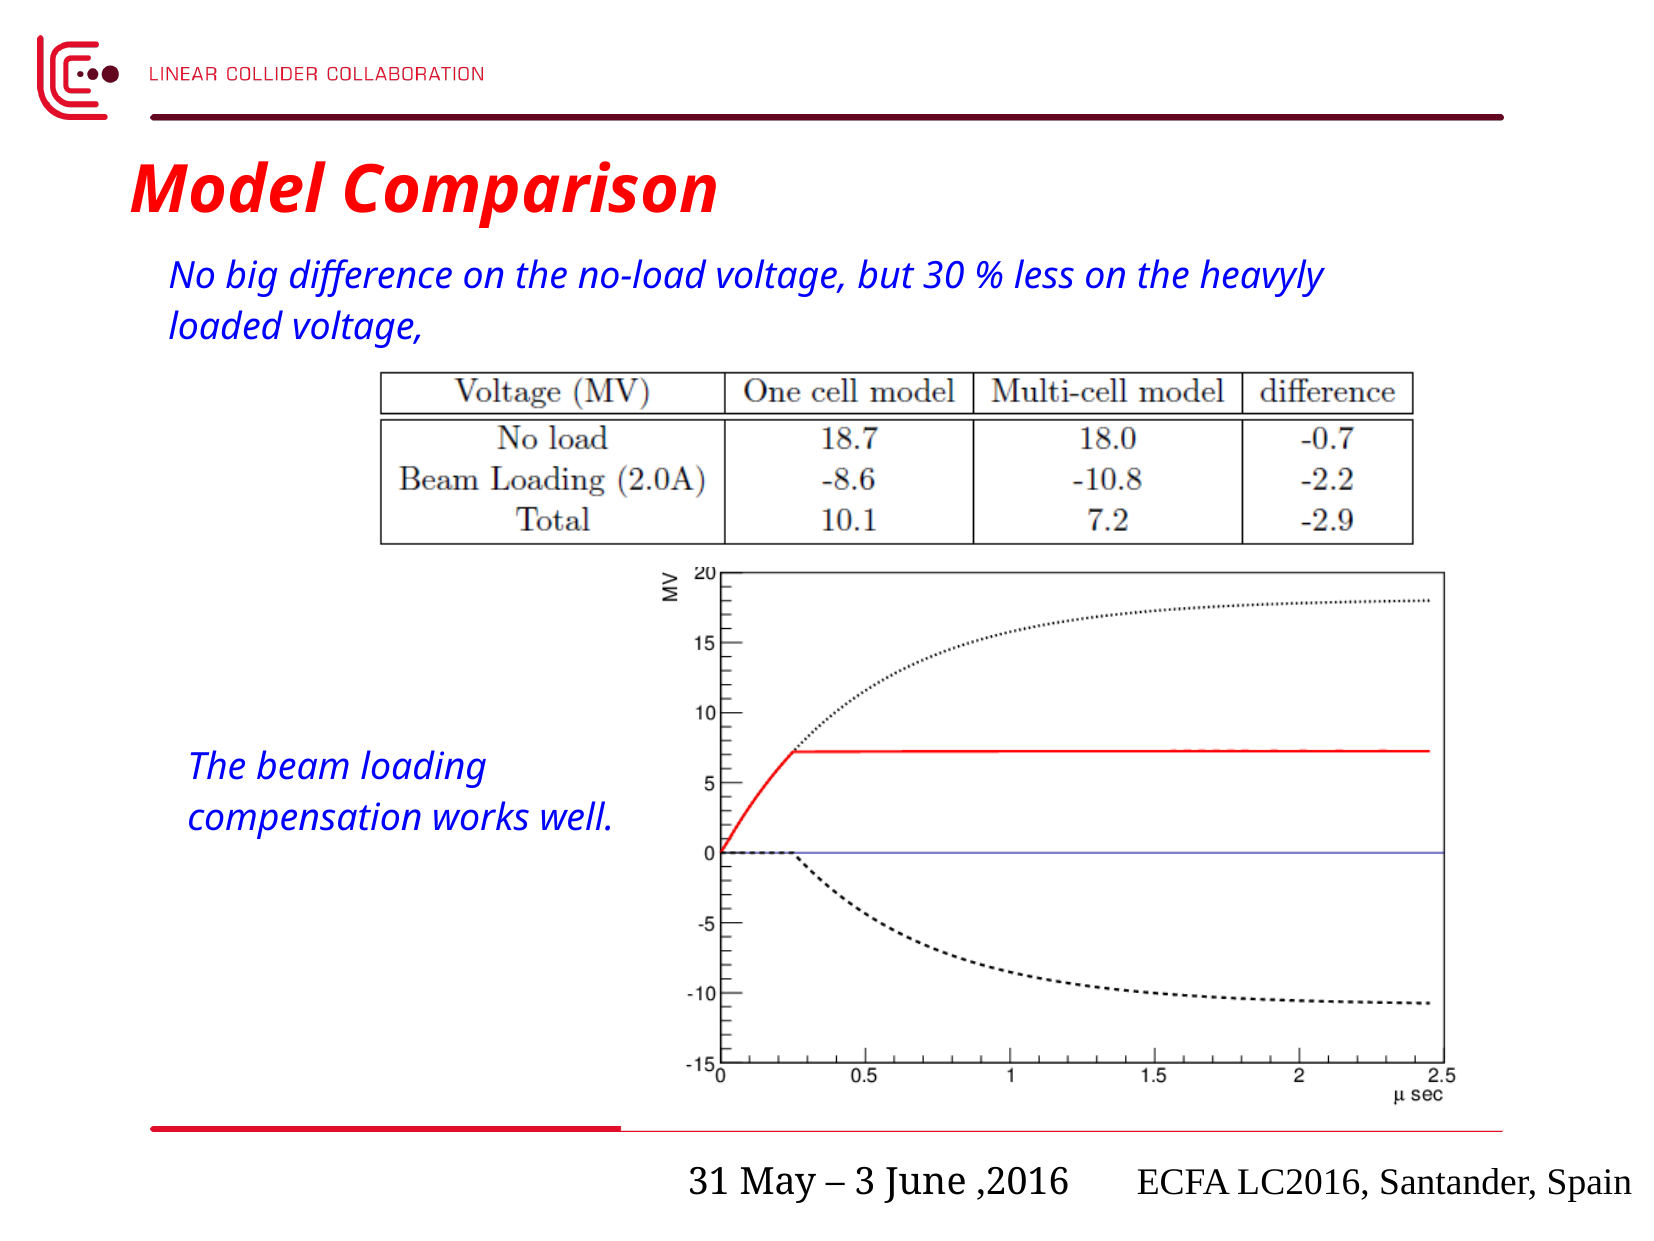

# Model Comparison
No big difference on the no-load voltage, but 30 % less on the heavyly loaded voltage,
The beam loading compensation works well.